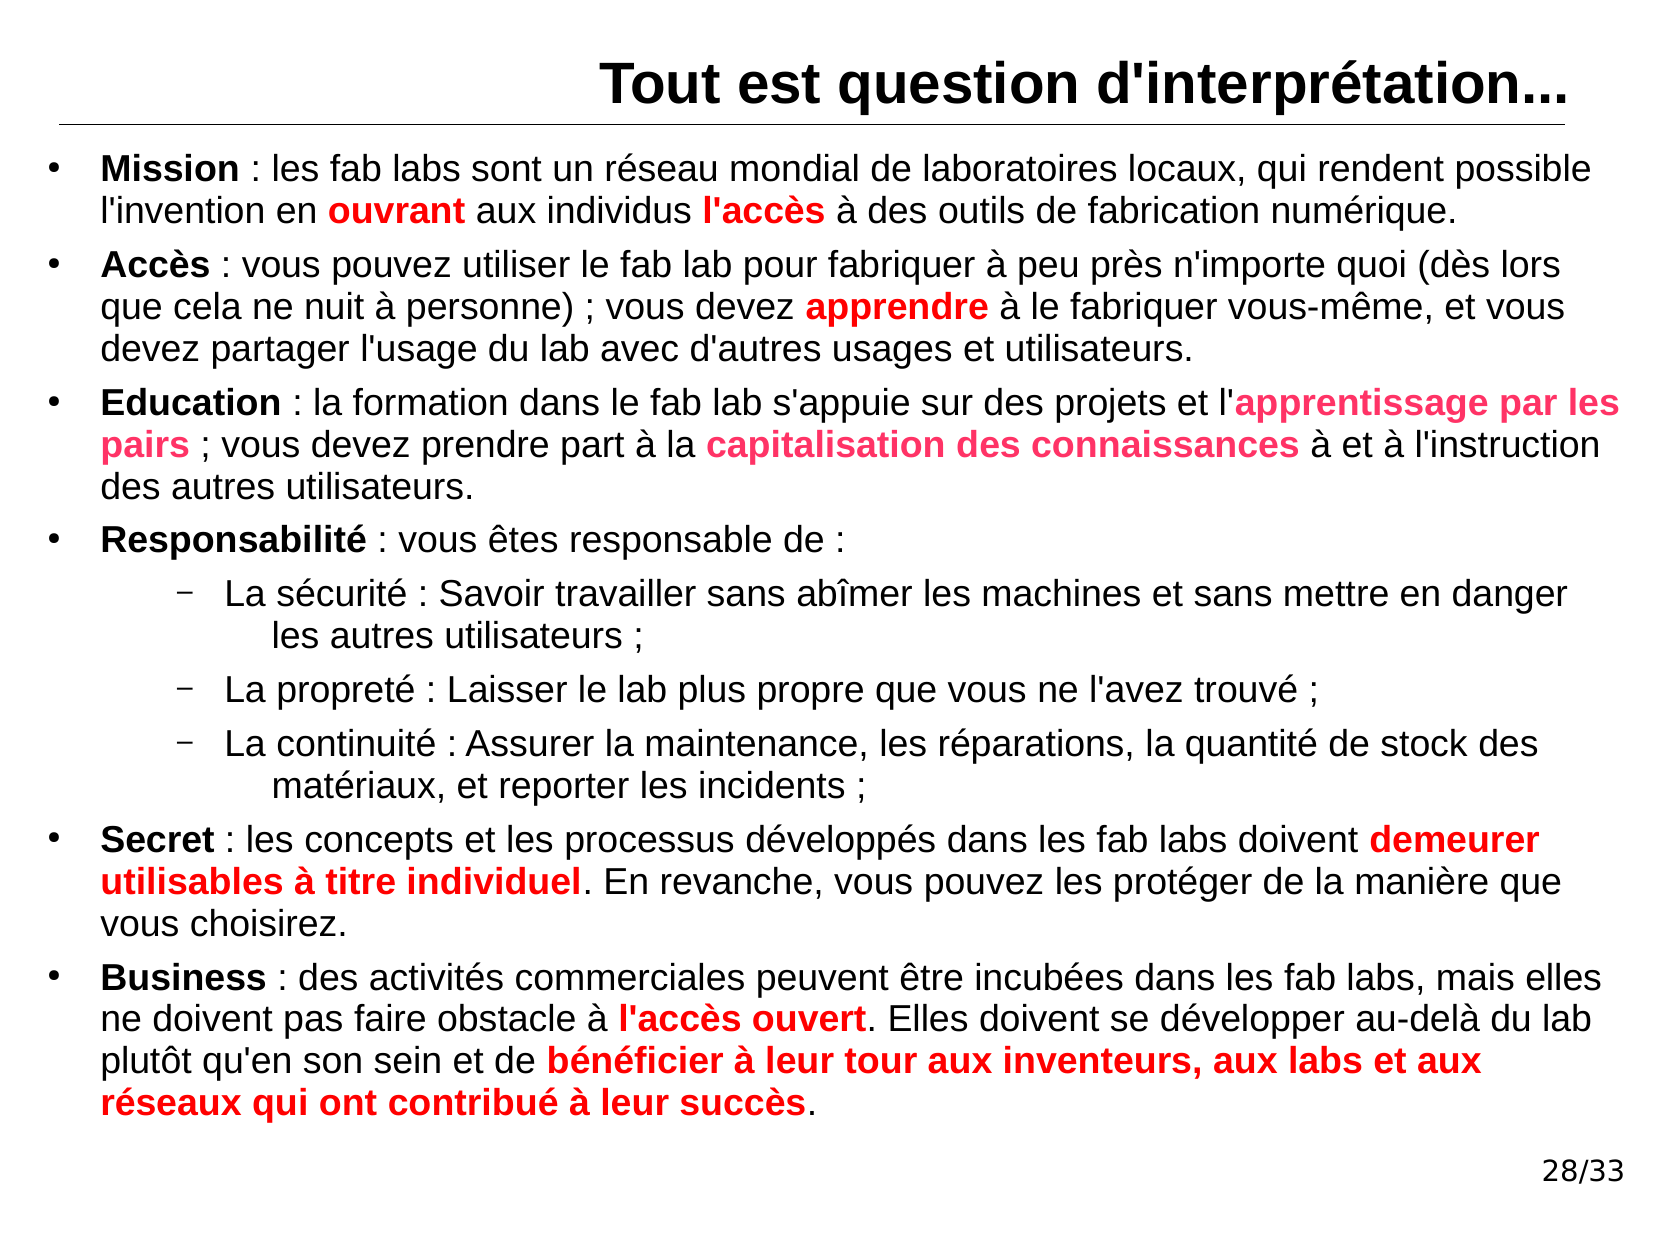

# Tout est question d'interprétation...
Mission : les fab labs sont un réseau mondial de laboratoires locaux, qui rendent possible l'invention en ouvrant aux individus l'accès à des outils de fabrication numérique.
Accès : vous pouvez utiliser le fab lab pour fabriquer à peu près n'importe quoi (dès lors que cela ne nuit à personne) ; vous devez apprendre à le fabriquer vous-même, et vous devez partager l'usage du lab avec d'autres usages et utilisateurs.
Education : la formation dans le fab lab s'appuie sur des projets et l'apprentissage par les pairs ; vous devez prendre part à la capitalisation des connaissances à et à l'instruction des autres utilisateurs.
Responsabilité : vous êtes responsable de :
La sécurité : Savoir travailler sans abîmer les machines et sans mettre en danger les autres utilisateurs ;
La propreté : Laisser le lab plus propre que vous ne l'avez trouvé ;
La continuité : Assurer la maintenance, les réparations, la quantité de stock des matériaux, et reporter les incidents ;
Secret : les concepts et les processus développés dans les fab labs doivent demeurer utilisables à titre individuel. En revanche, vous pouvez les protéger de la manière que vous choisirez.
Business : des activités commerciales peuvent être incubées dans les fab labs, mais elles ne doivent pas faire obstacle à l'accès ouvert. Elles doivent se développer au-delà du lab plutôt qu'en son sein et de bénéficier à leur tour aux inventeurs, aux labs et aux réseaux qui ont contribué à leur succès.
28